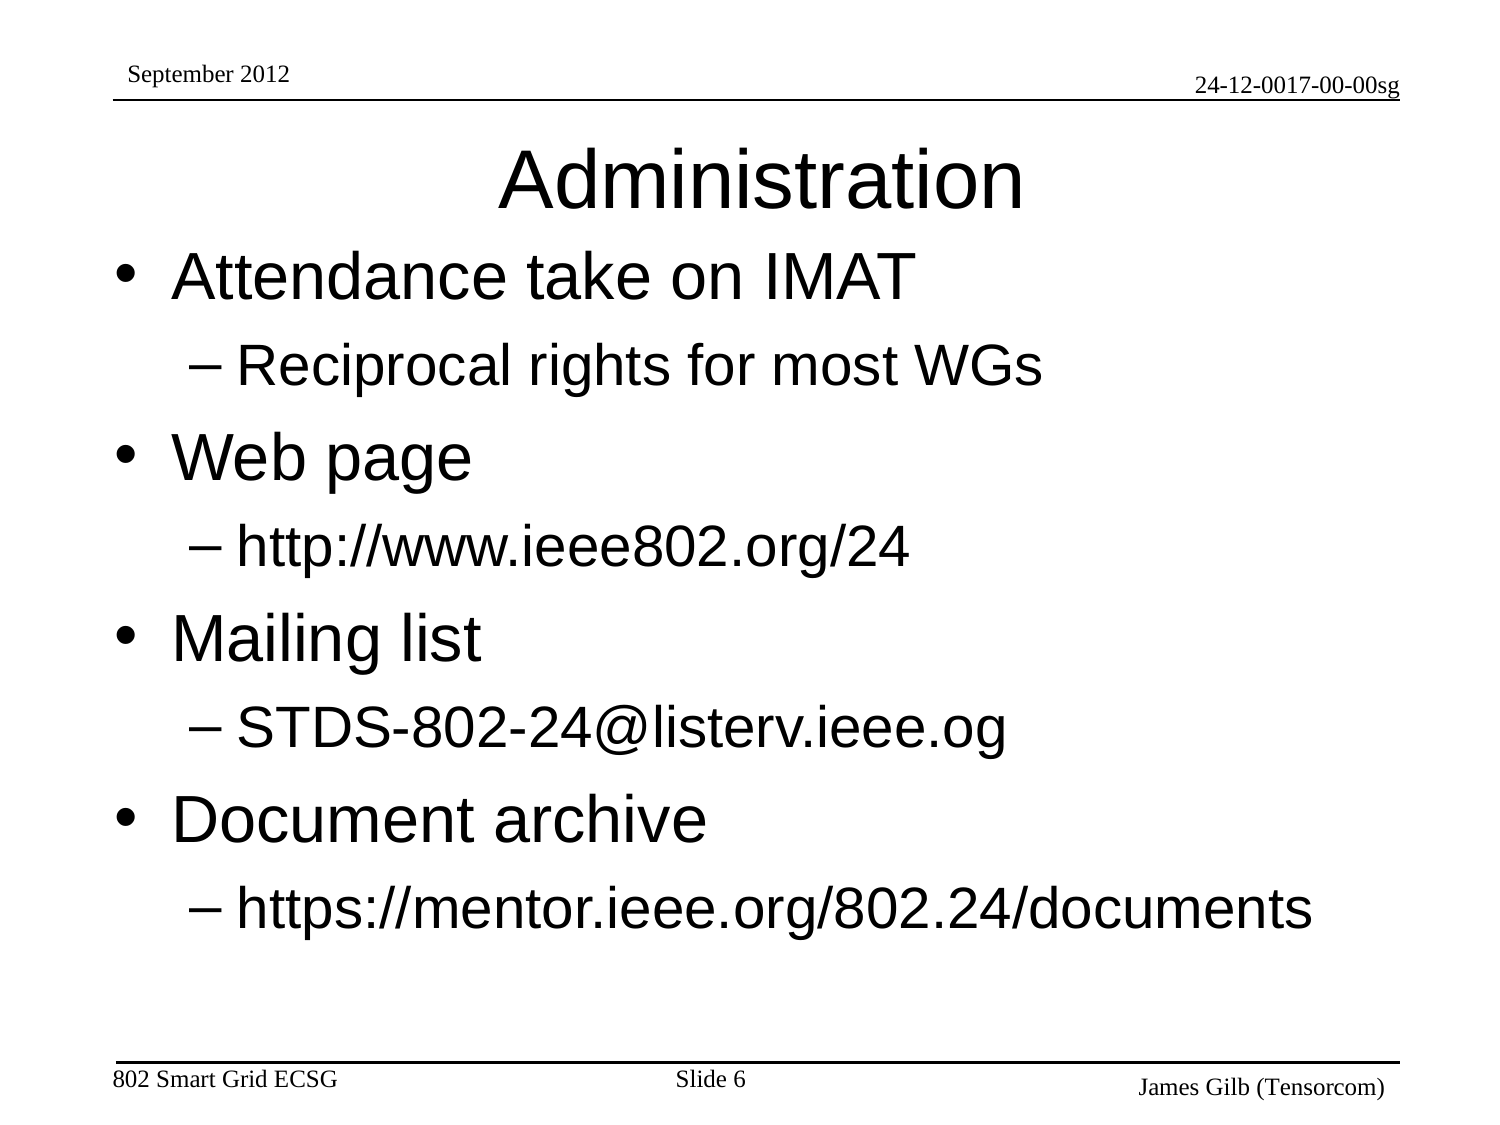

# Administration
Attendance take on IMAT
Reciprocal rights for most WGs
Web page
http://www.ieee802.org/24
Mailing list
STDS-802-24@listerv.ieee.og
Document archive
https://mentor.ieee.org/802.24/documents
6